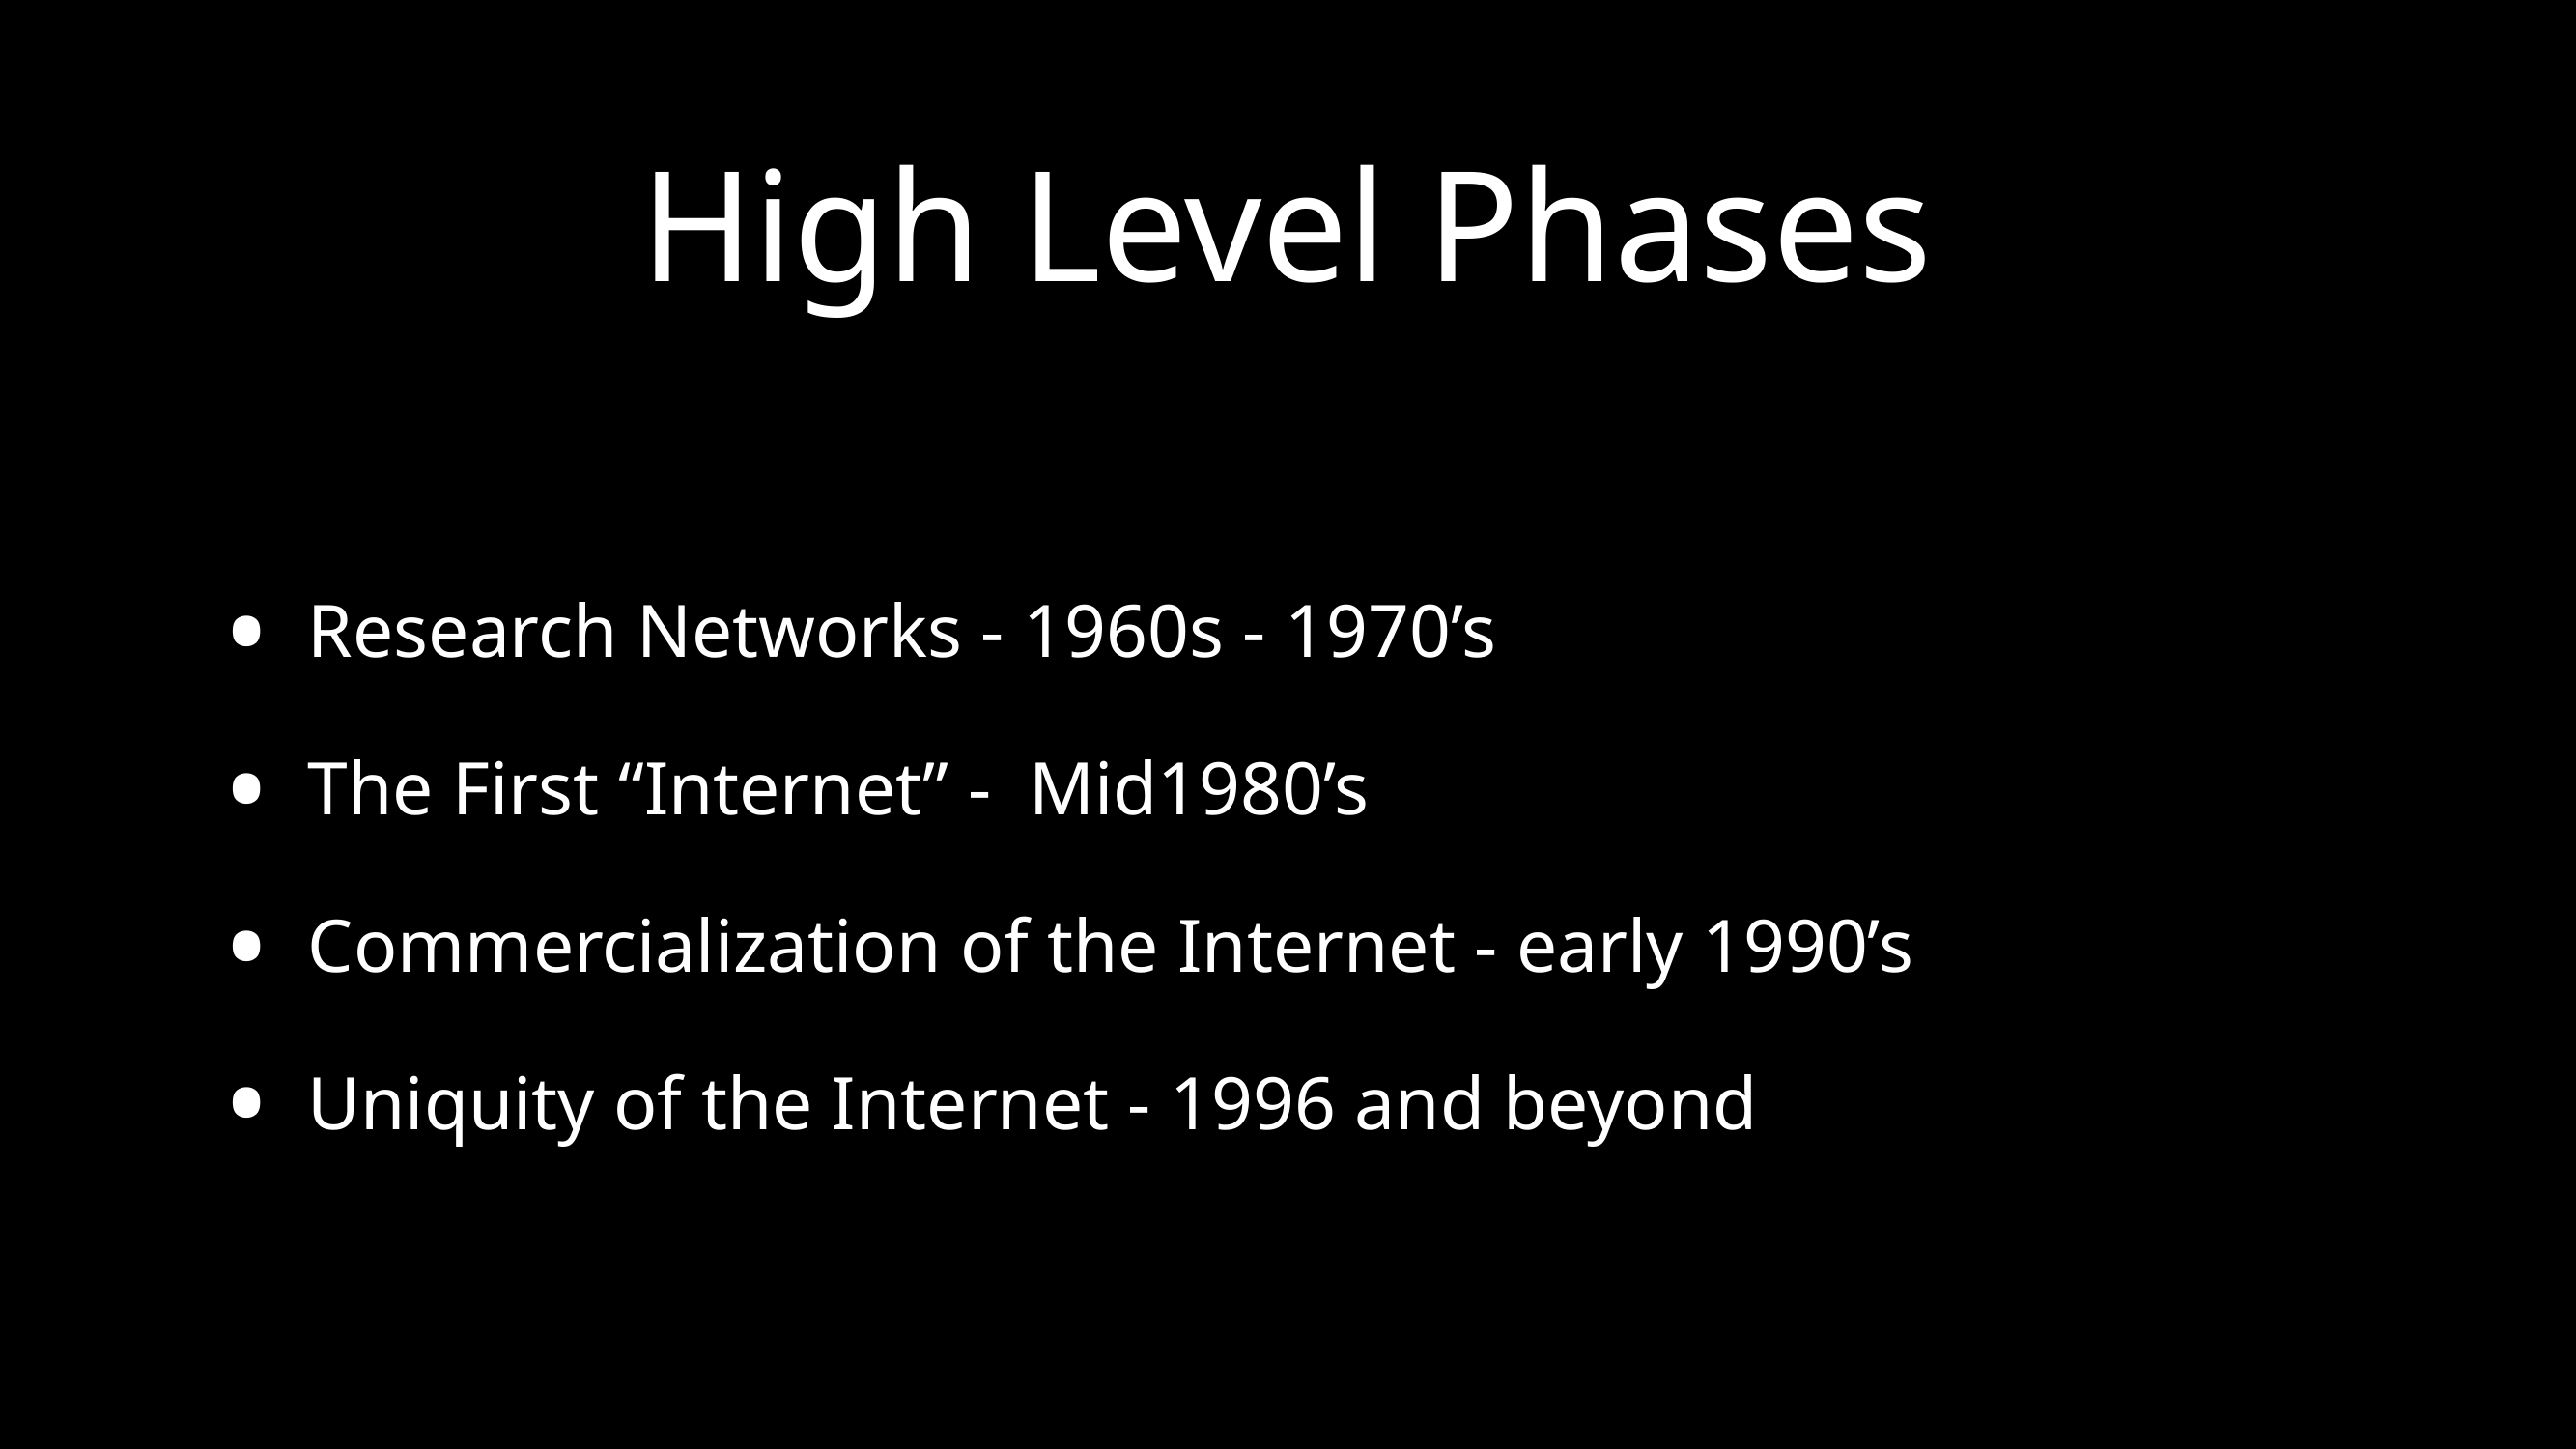

# High Level Phases
Research Networks - 1960s - 1970’s
The First “Internet” - Mid1980’s
Commercialization of the Internet - early 1990’s
Uniquity of the Internet - 1996 and beyond